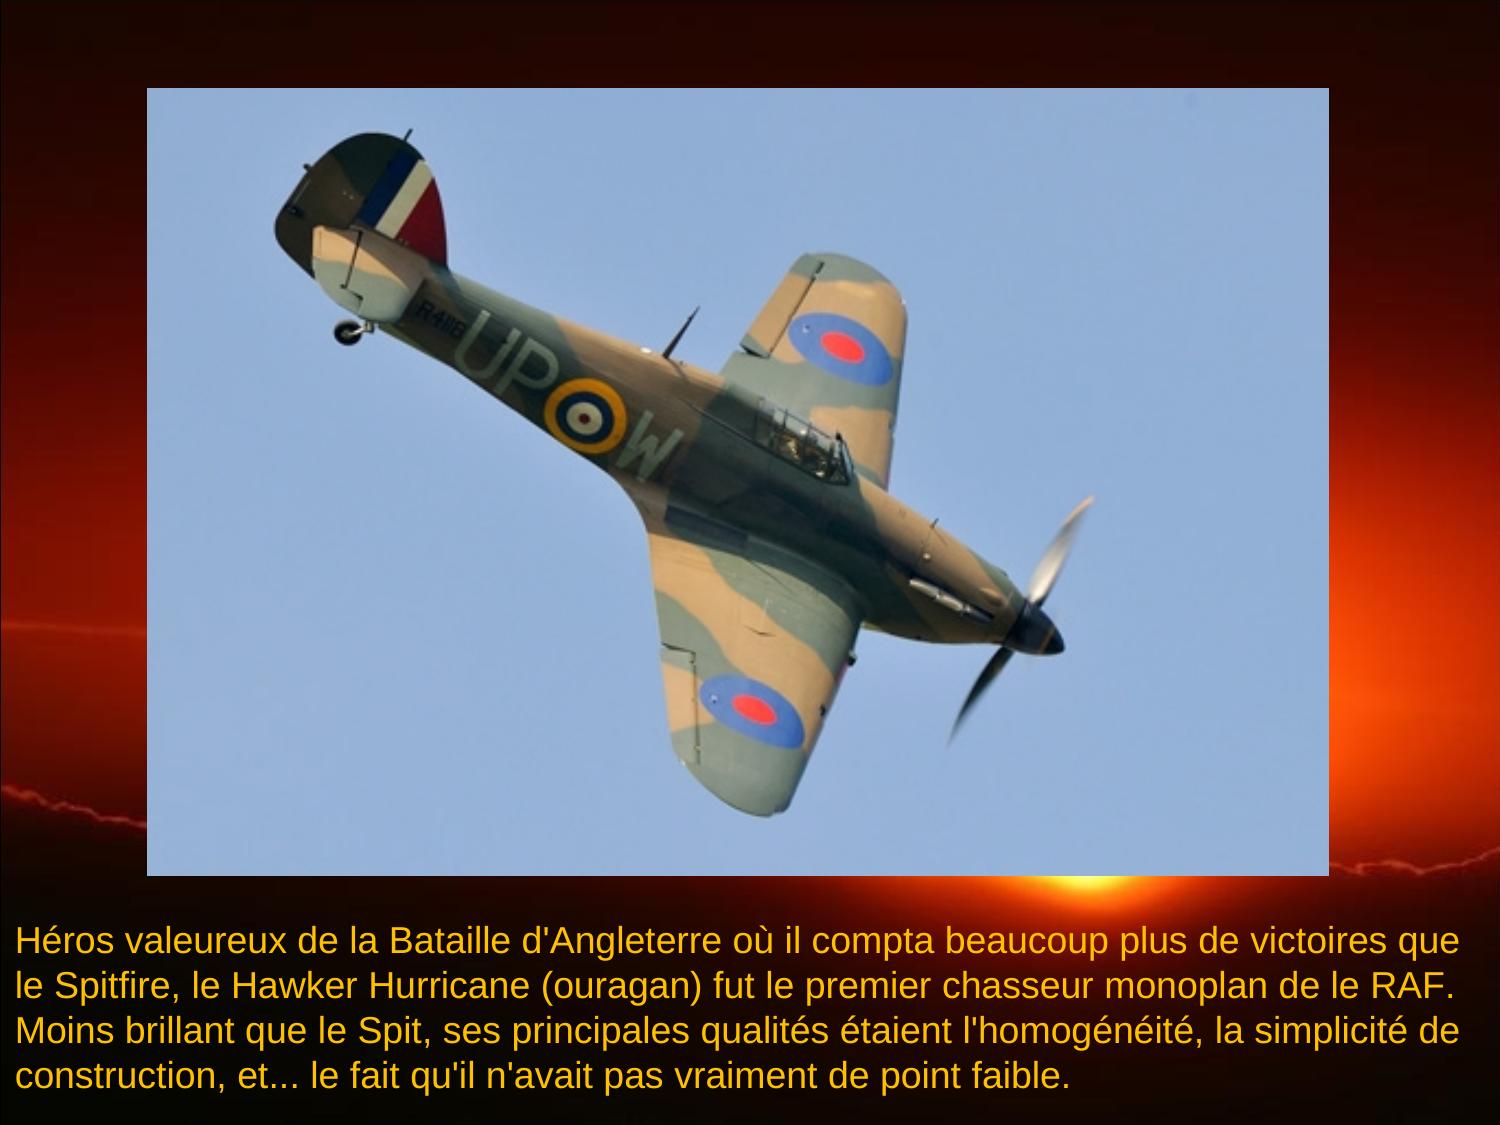

Héros valeureux de la Bataille d'Angleterre où il compta beaucoup plus de victoires que le Spitfire, le Hawker Hurricane (ouragan) fut le premier chasseur monoplan de le RAF. Moins brillant que le Spit, ses principales qualités étaient l'homogénéité, la simplicité de construction, et... le fait qu'il n'avait pas vraiment de point faible.